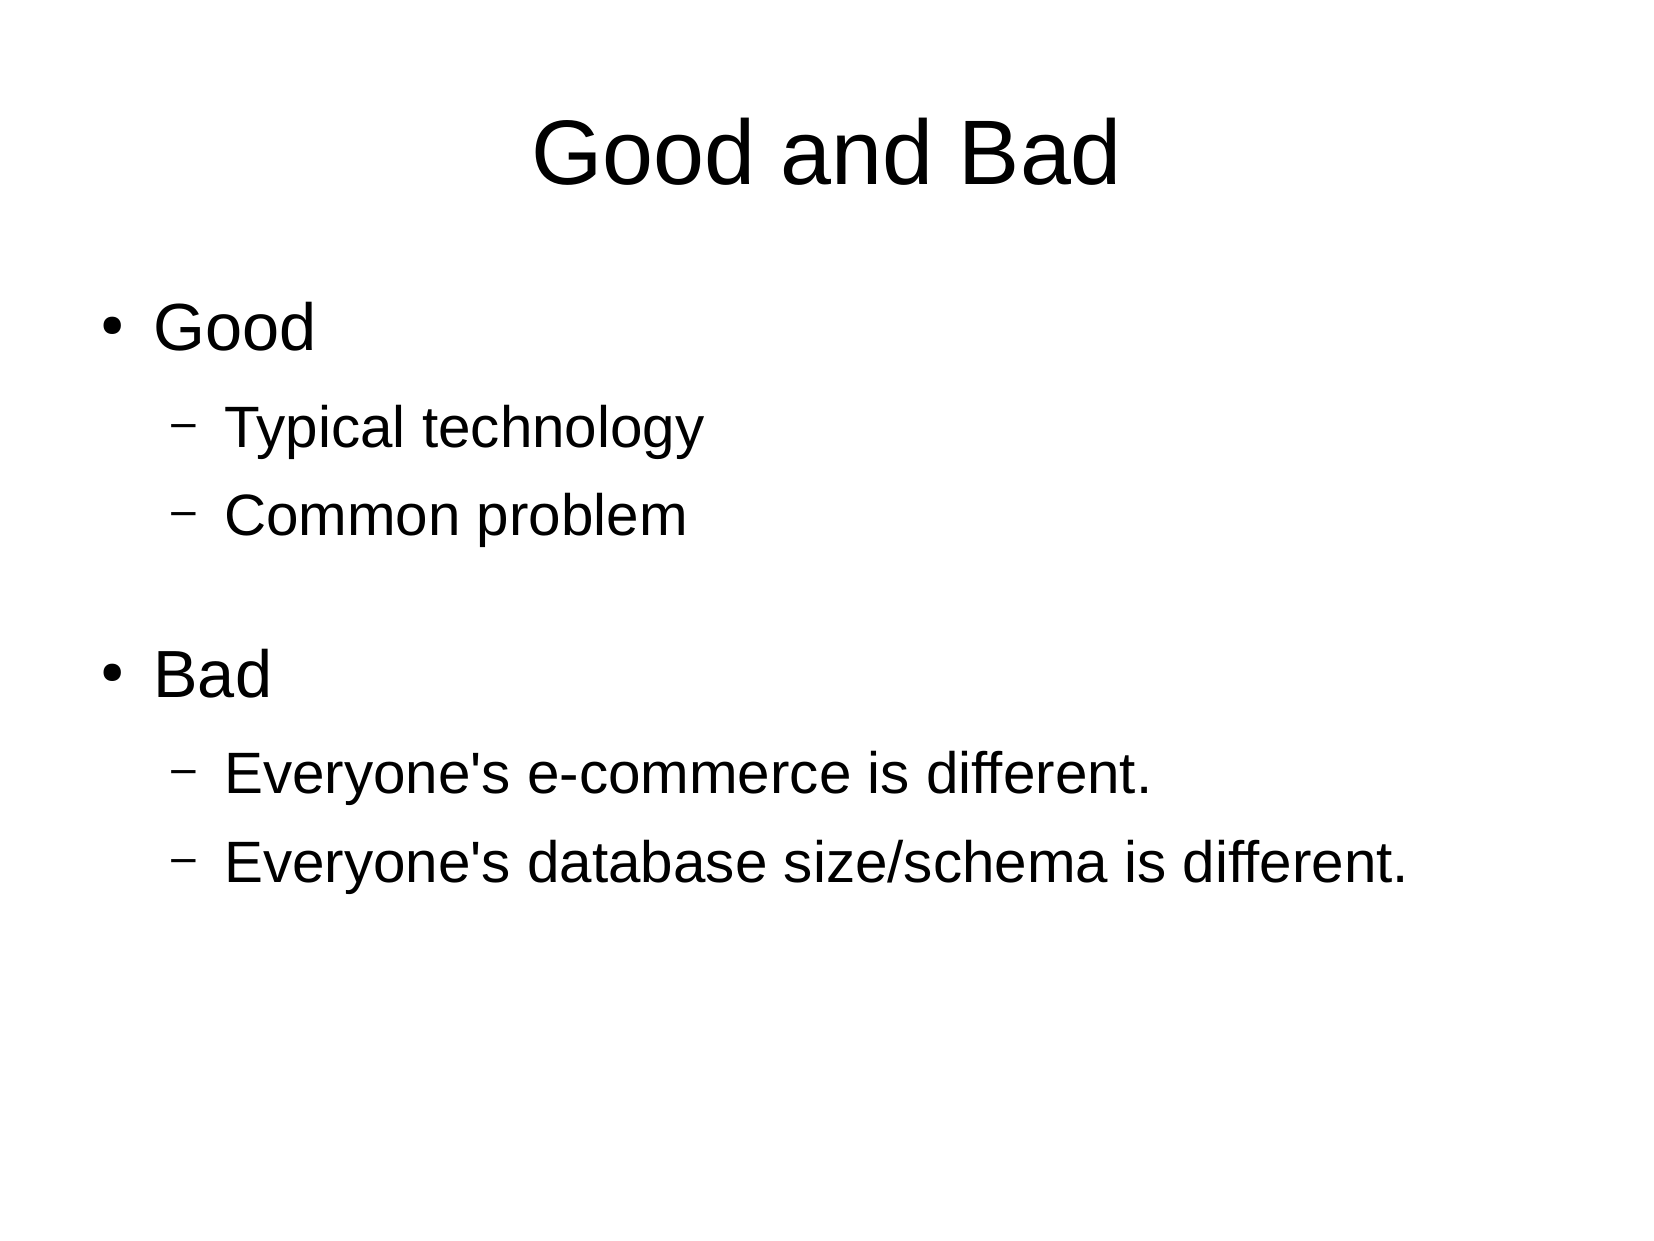

# Good and Bad
Good
Typical technology
Common problem
Bad
Everyone's e-commerce is different.
Everyone's database size/schema is different.